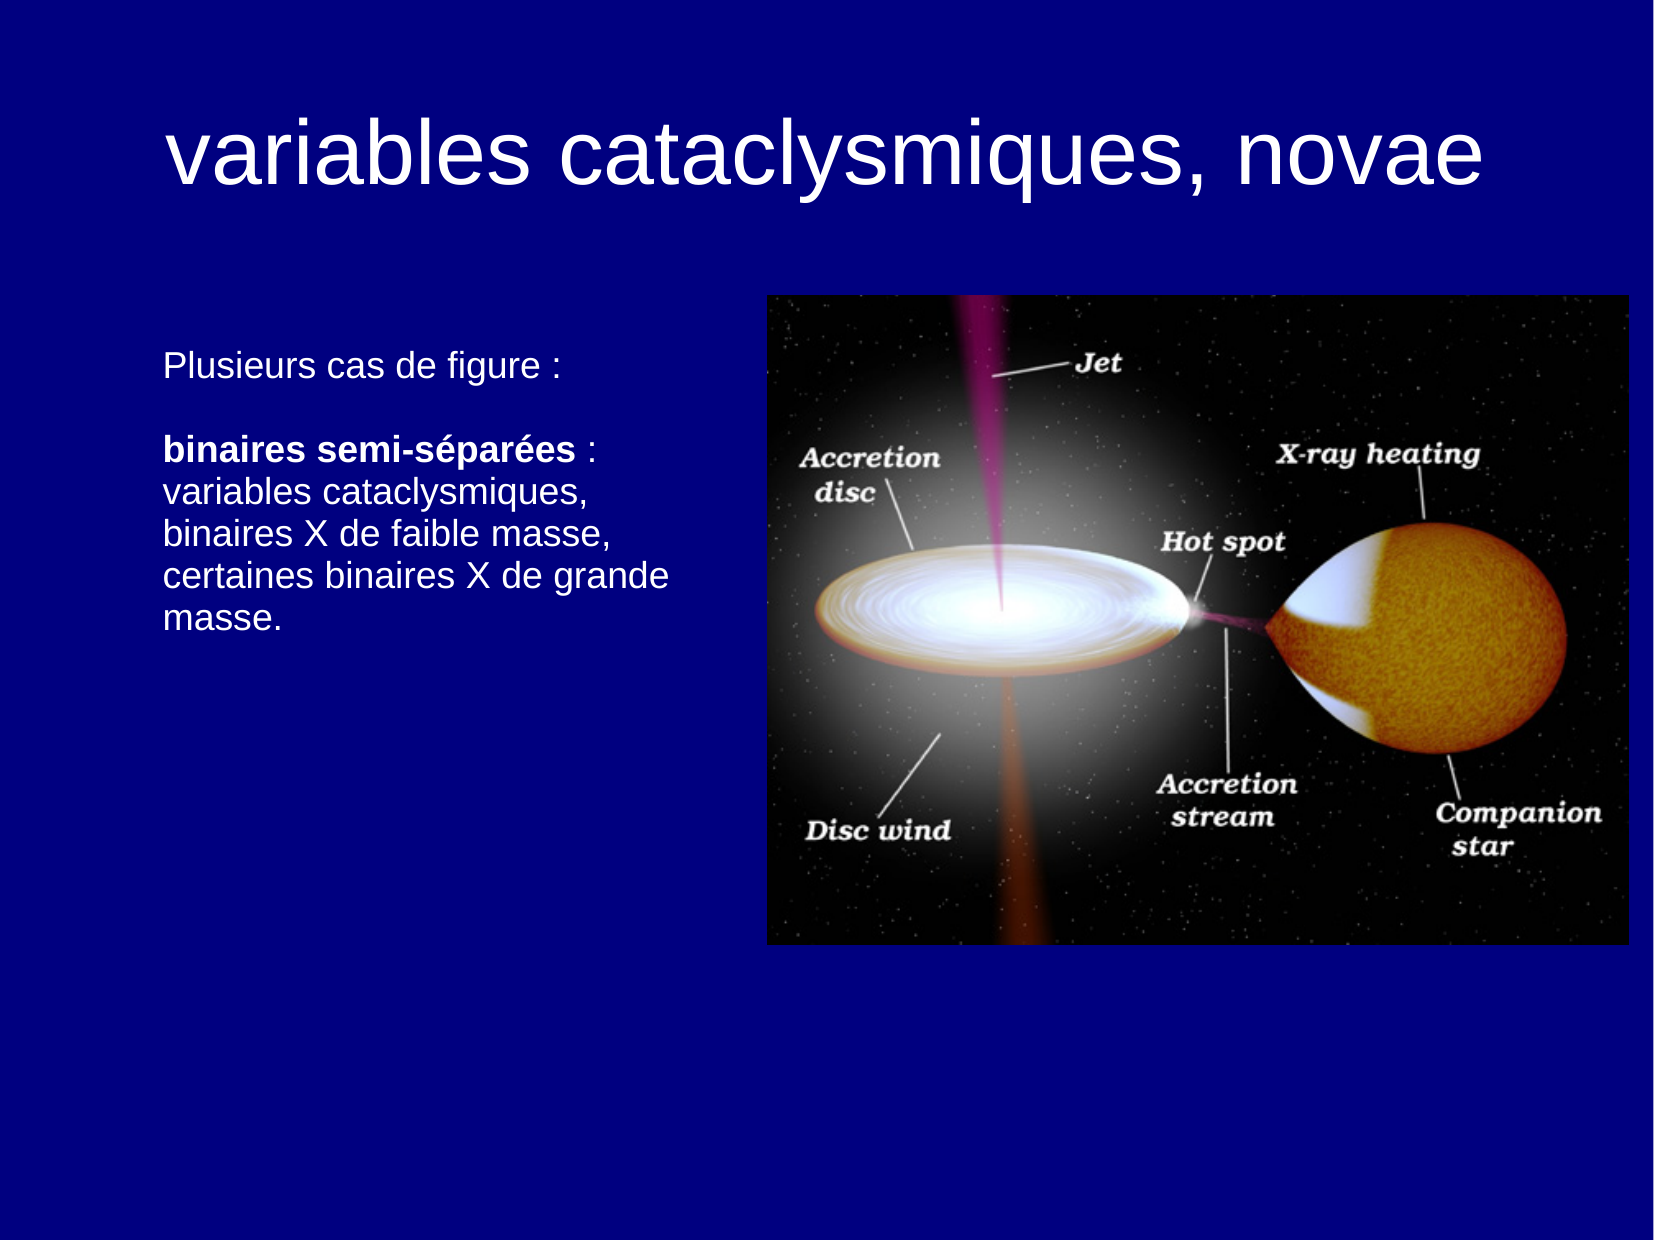

# variables cataclysmiques, novae
Plusieurs cas de figure :
binaires semi-séparées : variables cataclysmiques, binaires X de faible masse, certaines binaires X de grande masse.